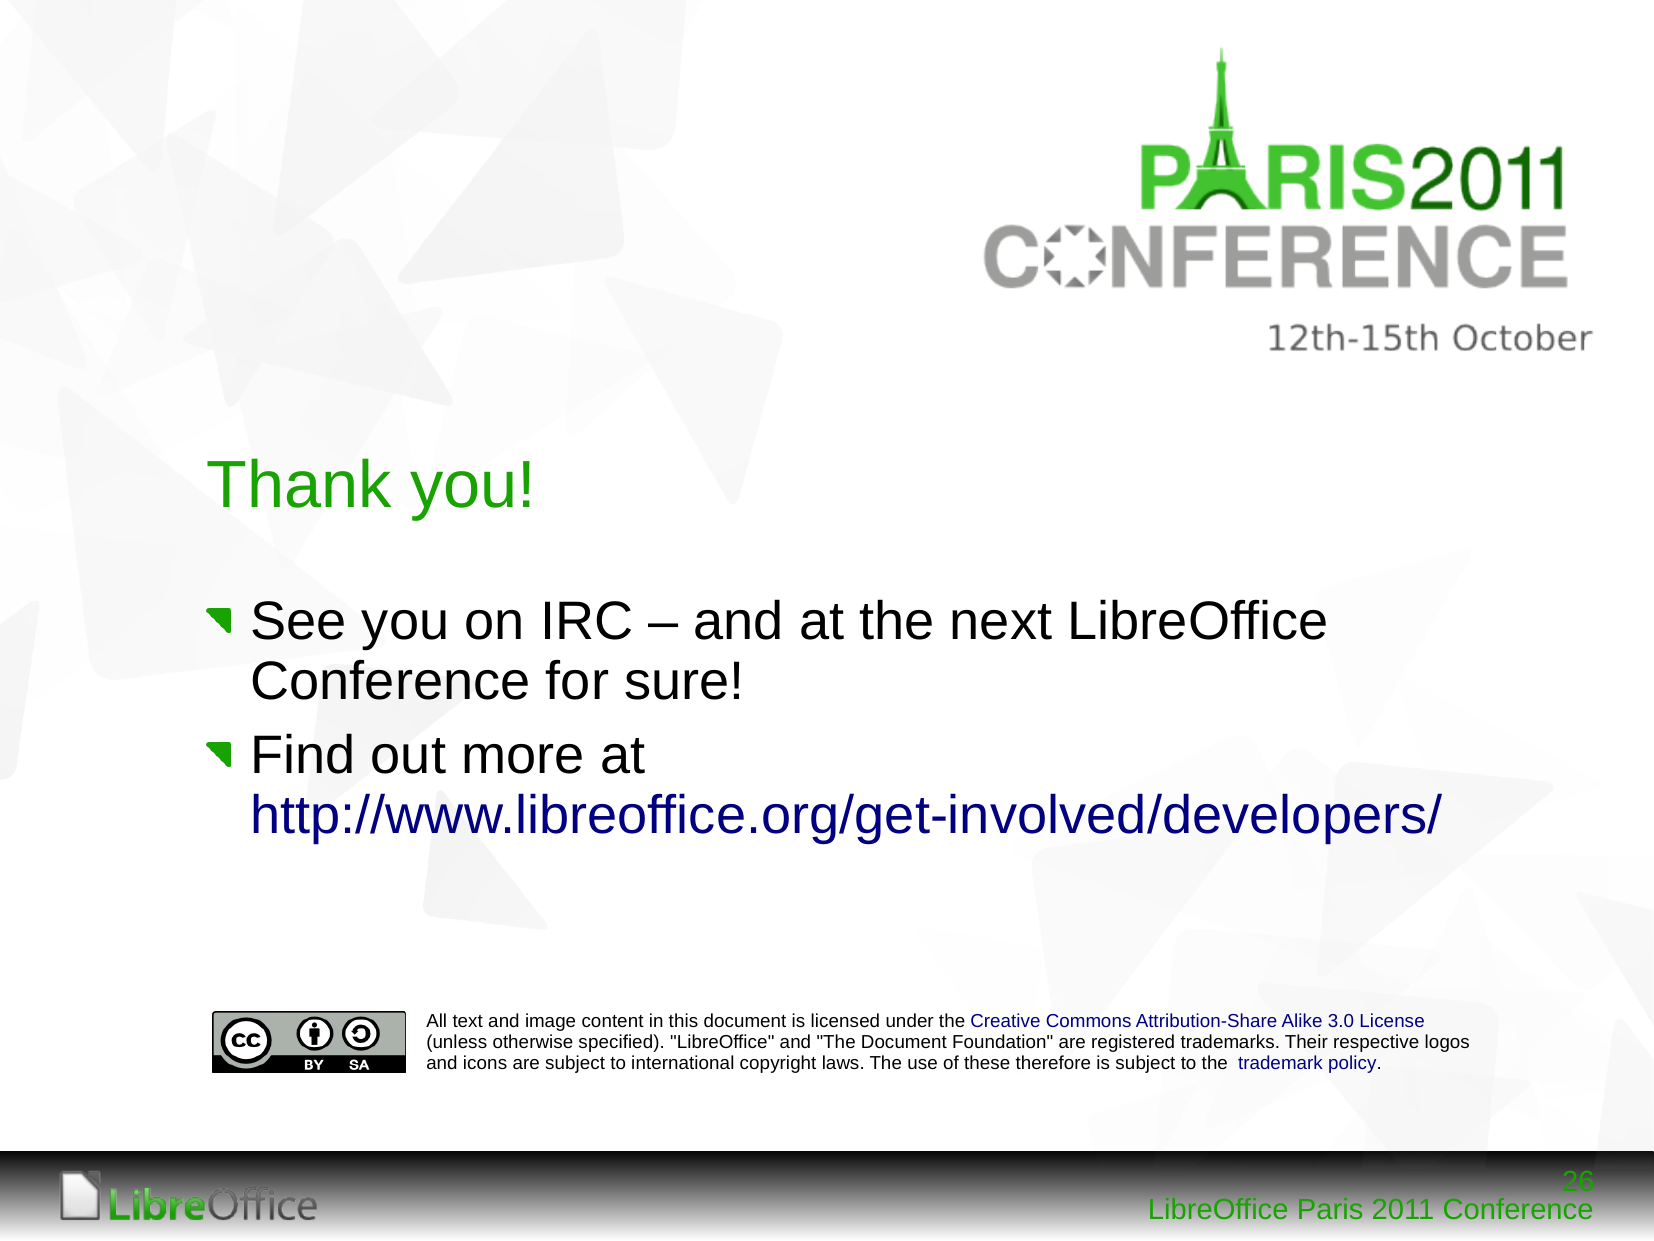

# Thank you!
See you on IRC – and at the next LibreOffice Conference for sure!
Find out more at http://www.libreoffice.org/get-involved/developers/
26
LibreOffice Paris 2011 Conference